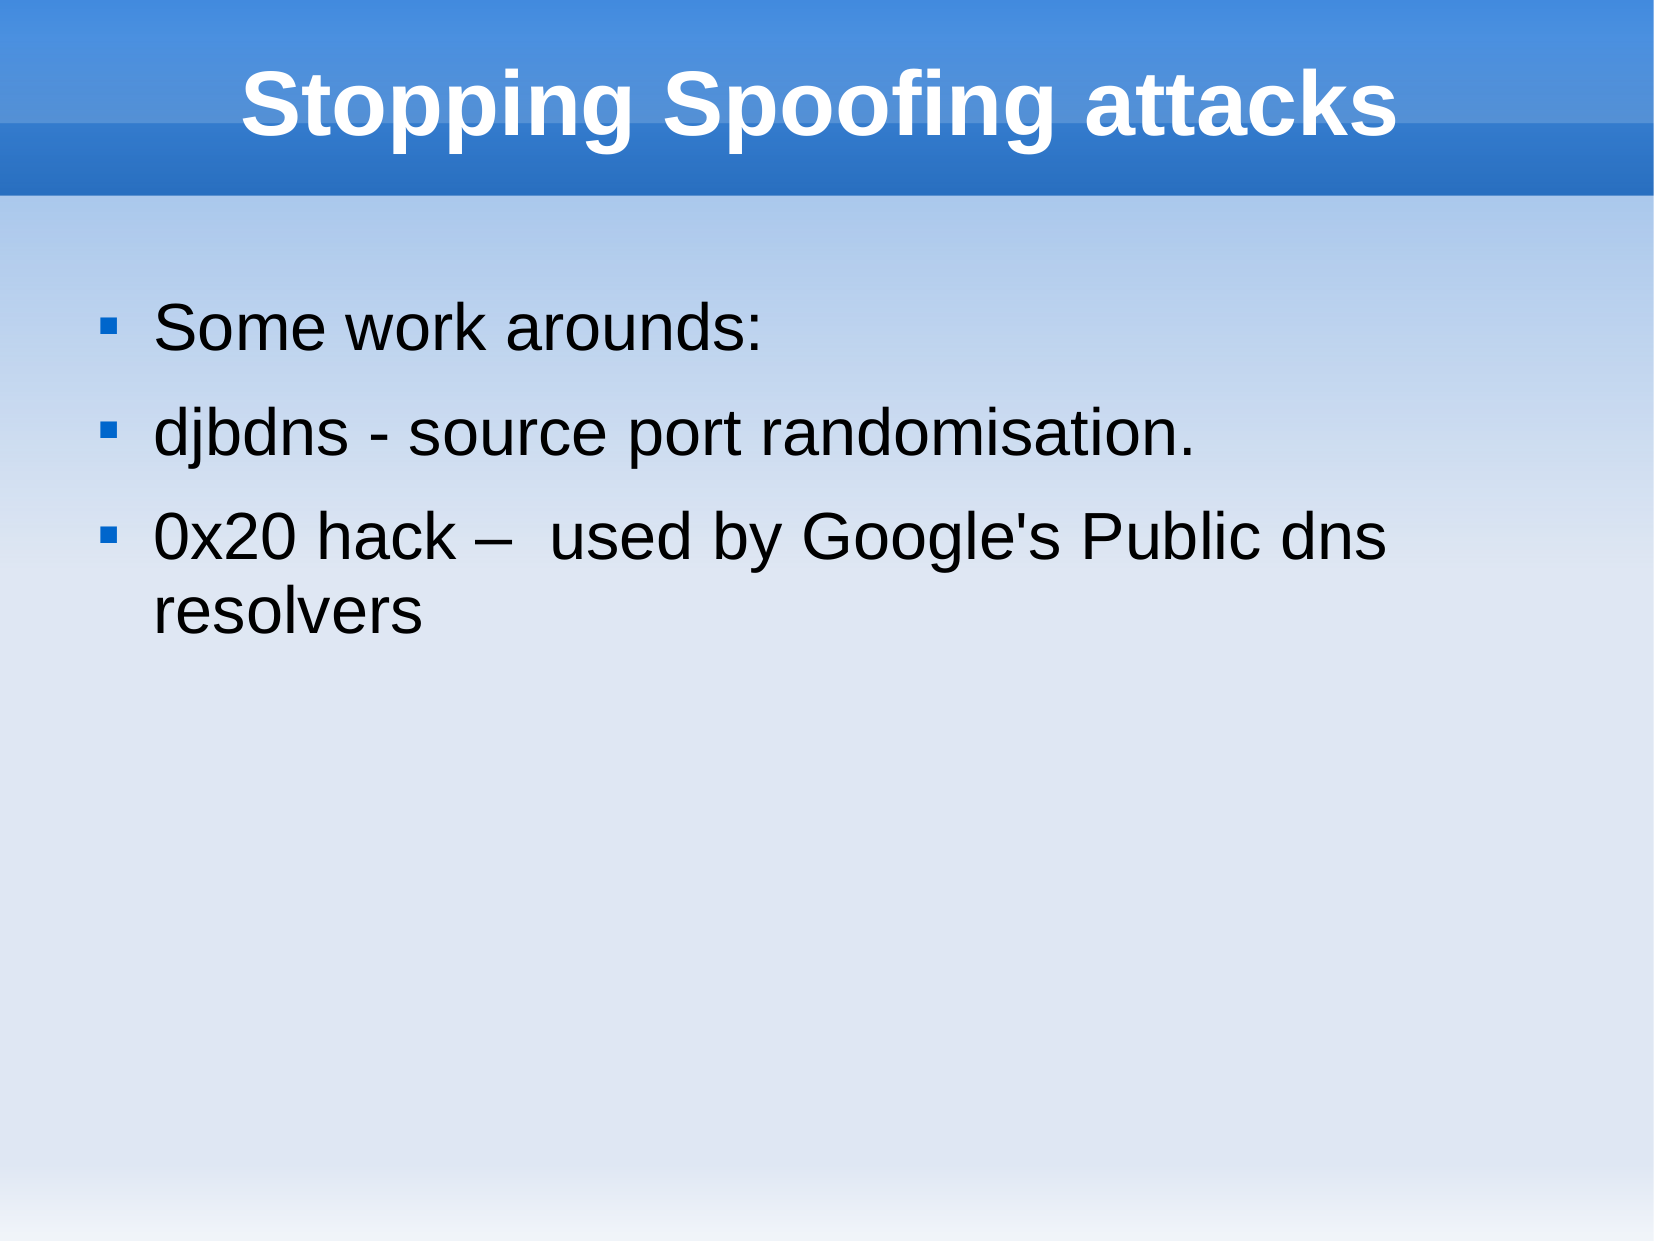

# Stopping Spoofing attacks
Some work arounds:
djbdns - source port randomisation.
0x20 hack – used by Google's Public dns resolvers